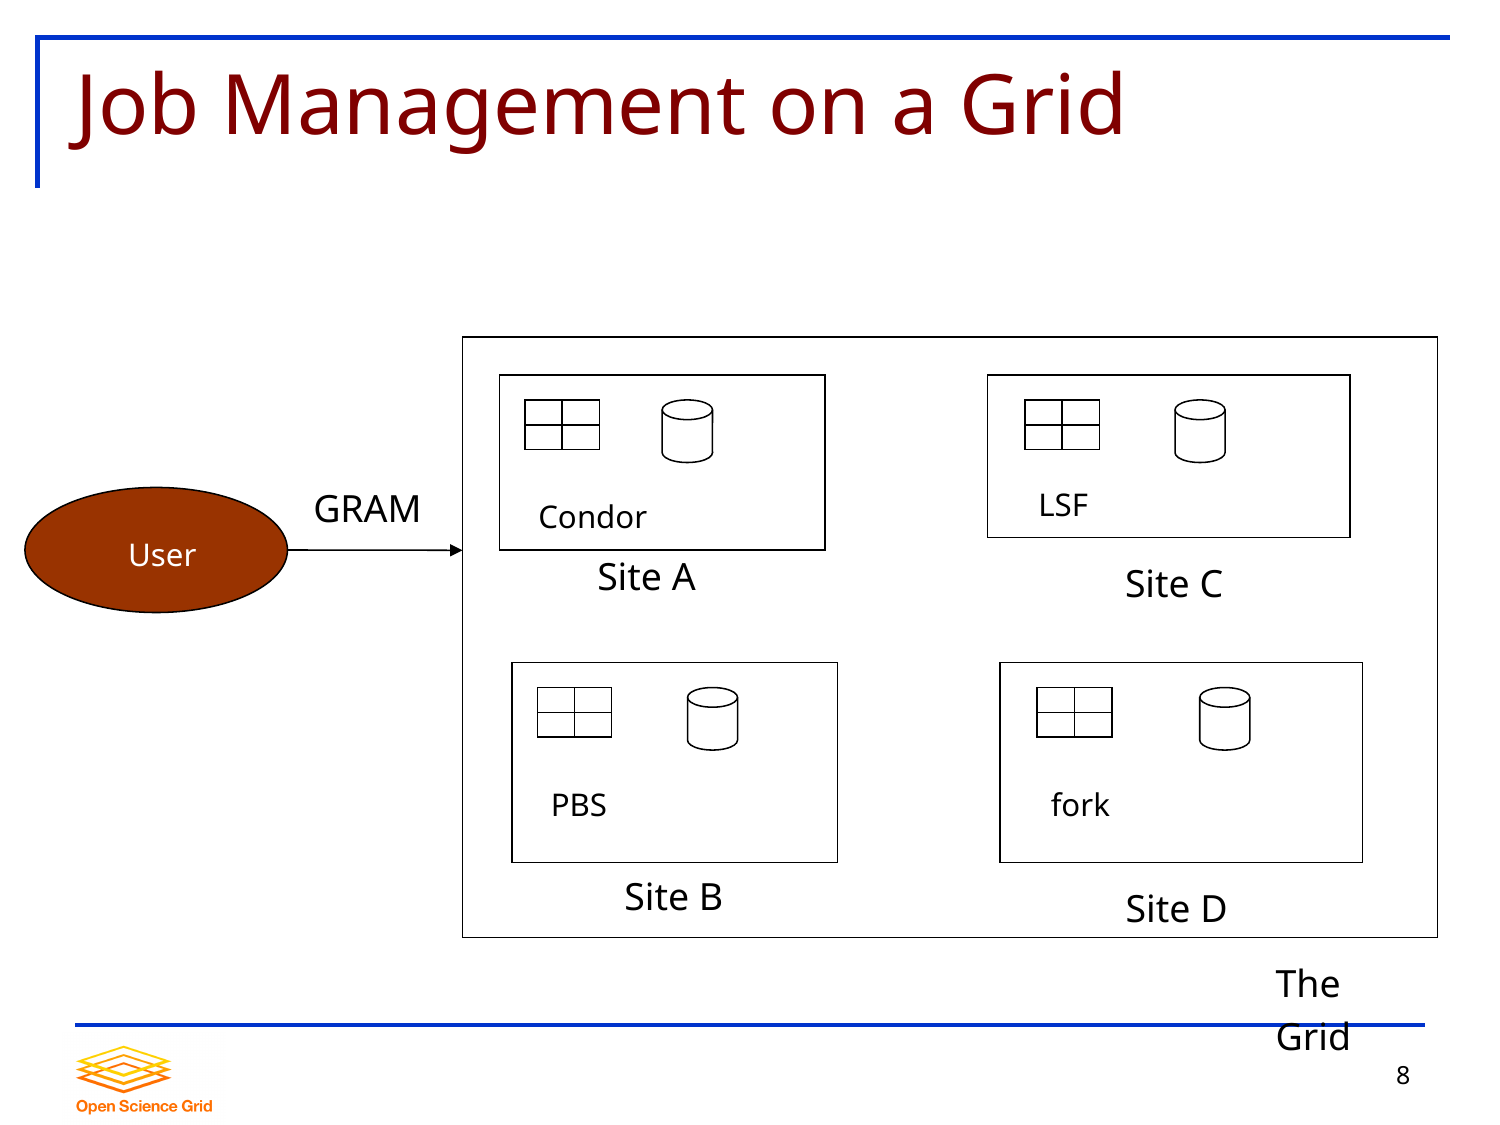

# Job Management on a Grid
GRAM
LSF
User
Condor
Site A
Site C
PBS
fork
Site B
Site D
The Grid
8